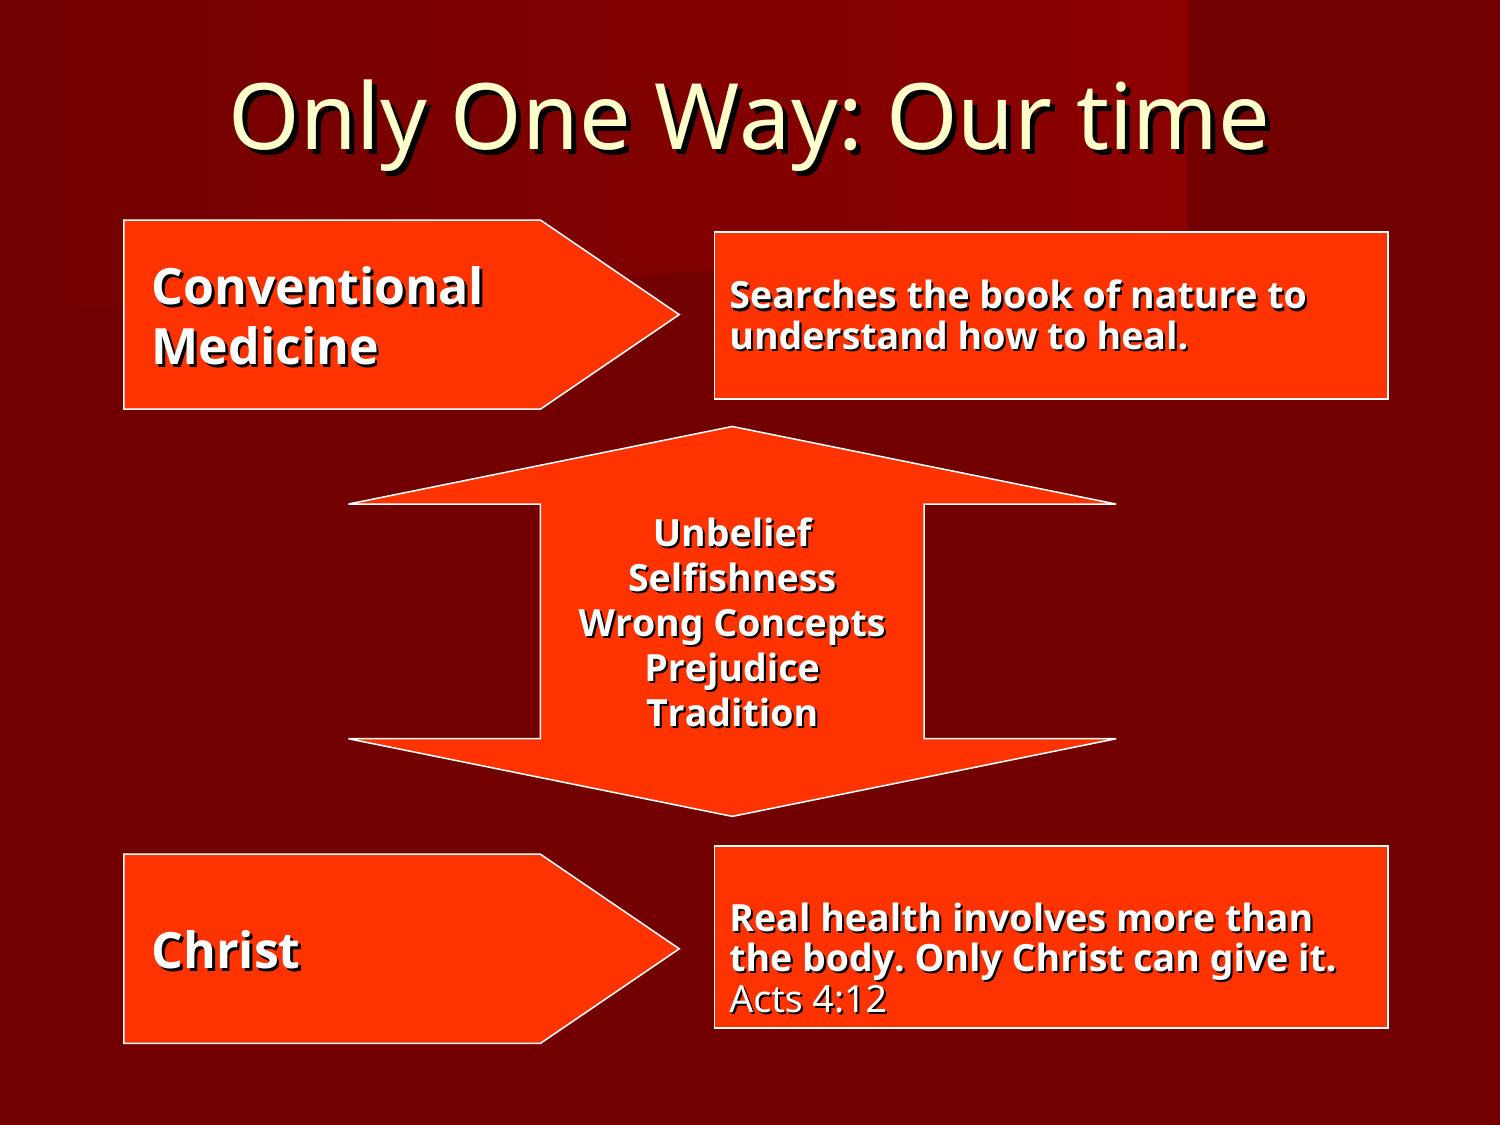

# Only One Way: Our time
 Conventional
 Medicine
Searches the book of nature to understand how to heal.
Unbelief
Selfishness
Wrong Concepts
Prejudice
Tradition
Real health involves more than the body. Only Christ can give it. Acts 4:12
 Christ